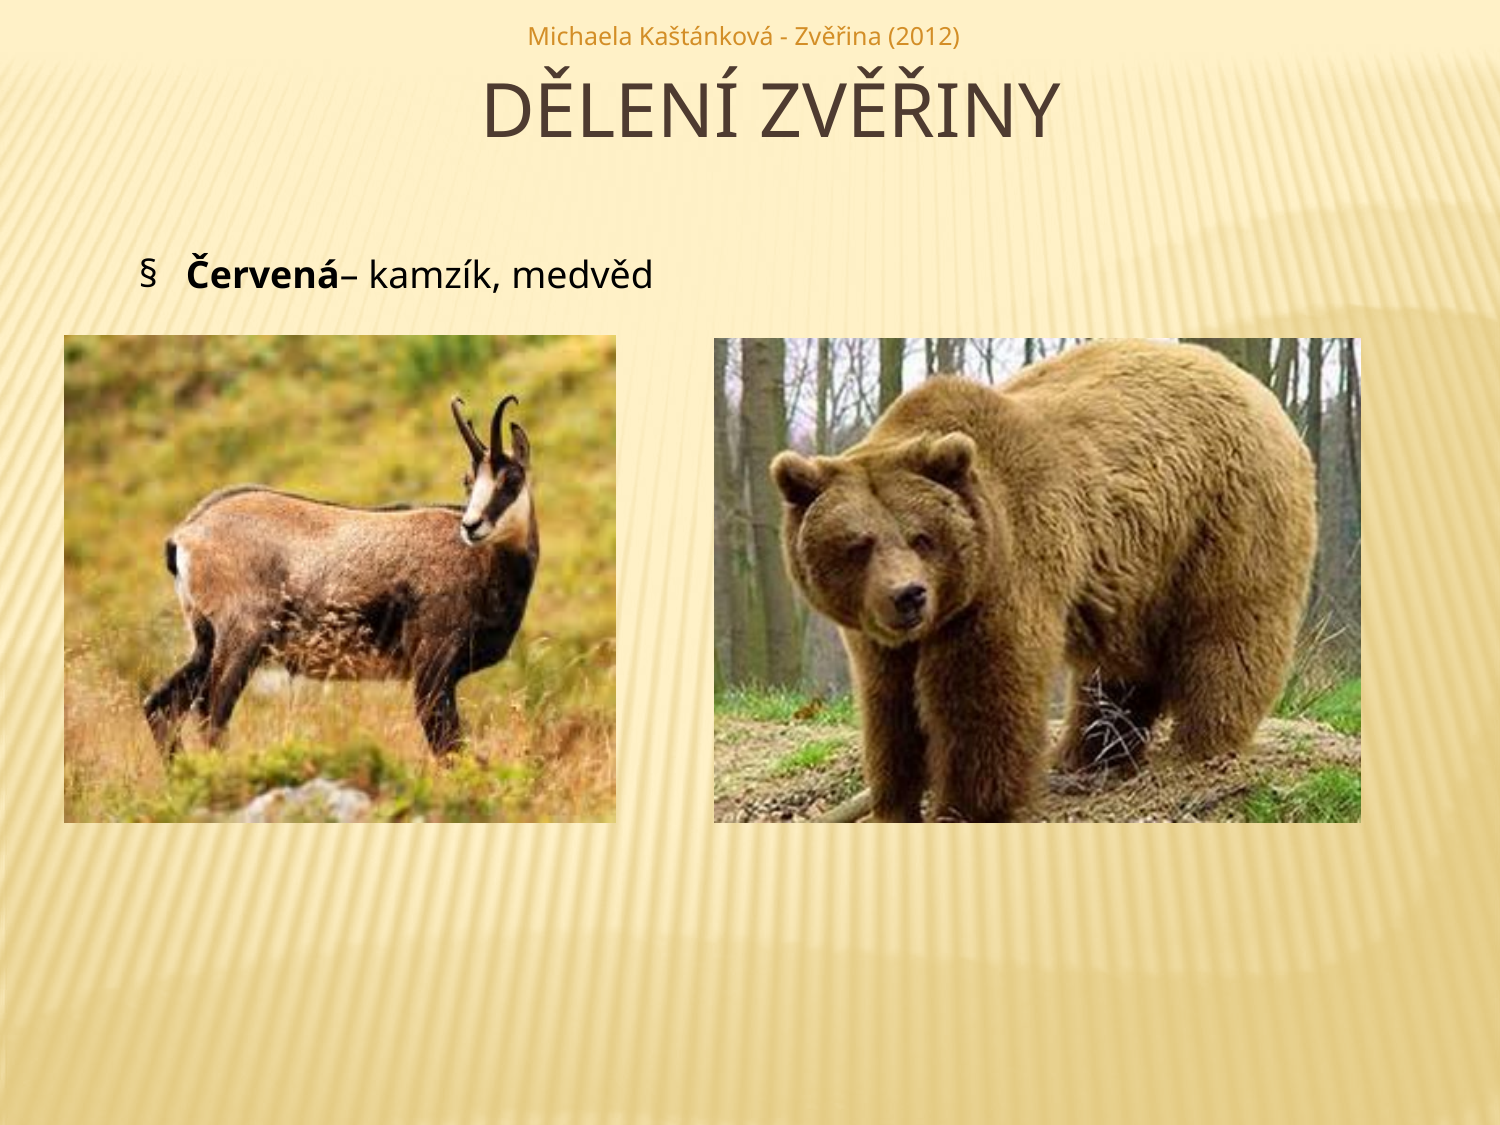

Michaela Kaštánková - Zvěřina (2012)
# dělení zvěřiny
Červená– kamzík, medvěd